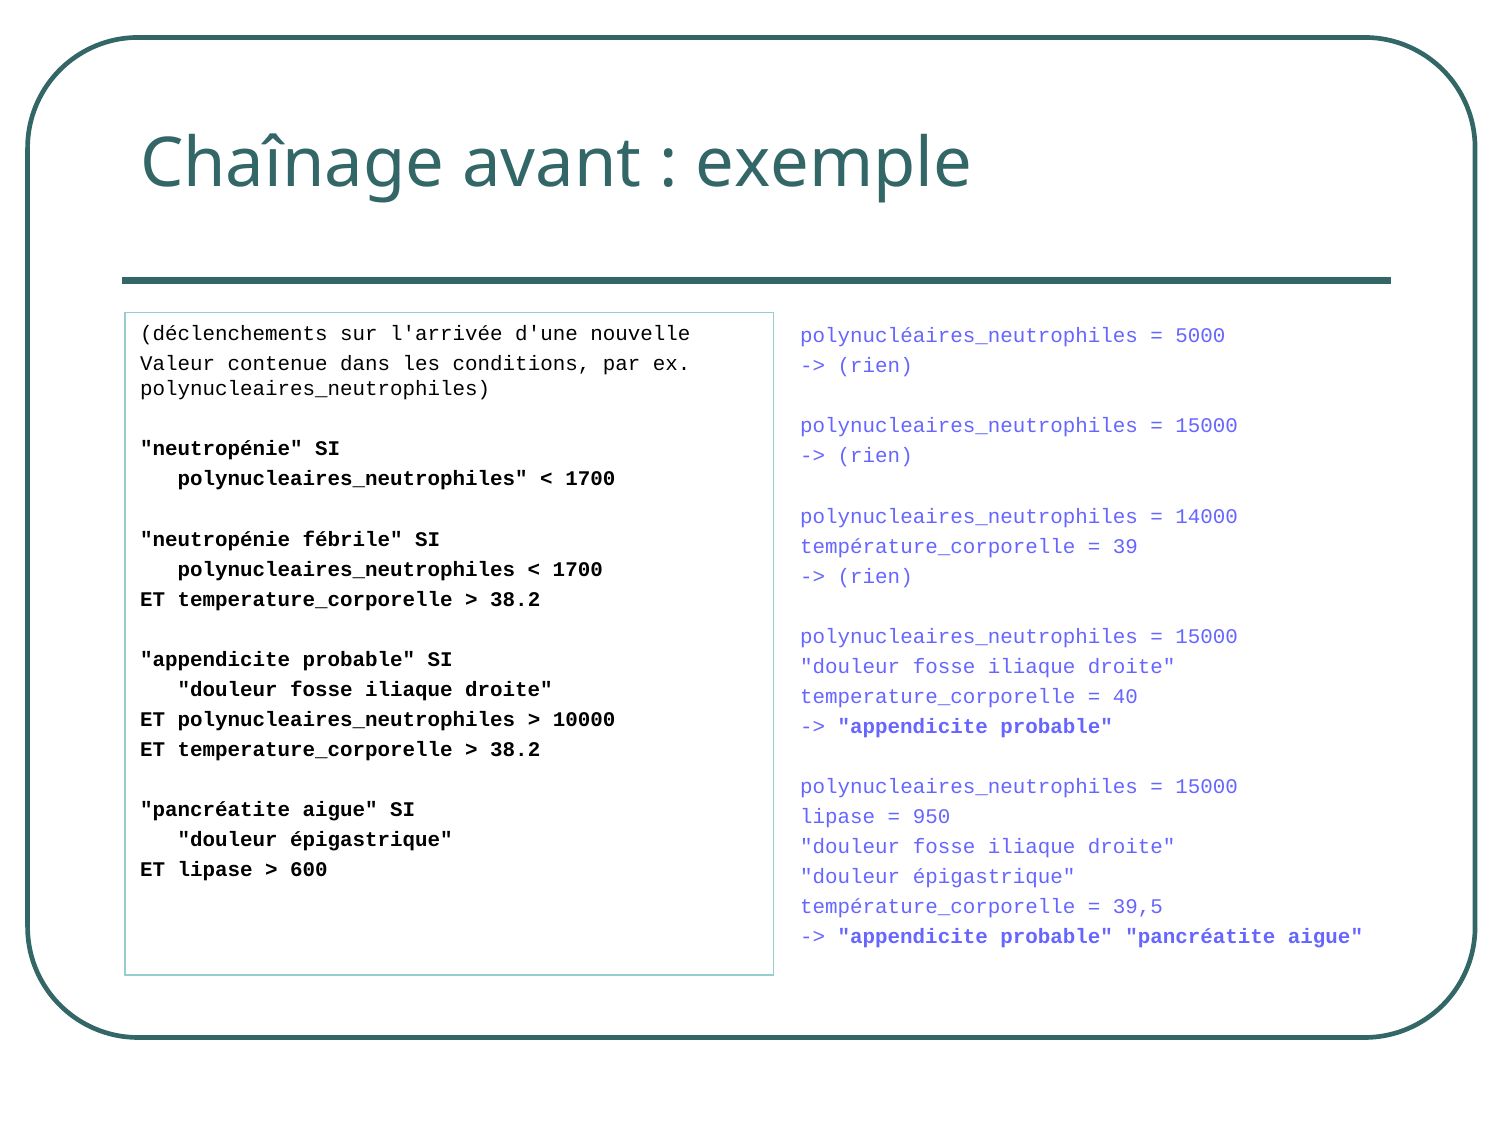

# Chaînage avant : exemple
(déclenchements sur l'arrivée d'une nouvelle
Valeur contenue dans les conditions, par ex. polynucleaires_neutrophiles)
"neutropénie" SI
 polynucleaires_neutrophiles" < 1700
"neutropénie fébrile" SI
 polynucleaires_neutrophiles < 1700
ET temperature_corporelle > 38.2
"appendicite probable" SI
 "douleur fosse iliaque droite"
ET polynucleaires_neutrophiles > 10000
ET temperature_corporelle > 38.2
"pancréatite aigue" SI
 "douleur épigastrique"
ET lipase > 600
polynucléaires_neutrophiles = 5000
-> (rien)
polynucleaires_neutrophiles = 15000
-> (rien)
polynucleaires_neutrophiles = 14000
température_corporelle = 39
-> (rien)
polynucleaires_neutrophiles = 15000
"douleur fosse iliaque droite"
temperature_corporelle = 40
-> "appendicite probable"
polynucleaires_neutrophiles = 15000
lipase = 950
"douleur fosse iliaque droite"
"douleur épigastrique"
température_corporelle = 39,5
-> "appendicite probable" "pancréatite aigue"